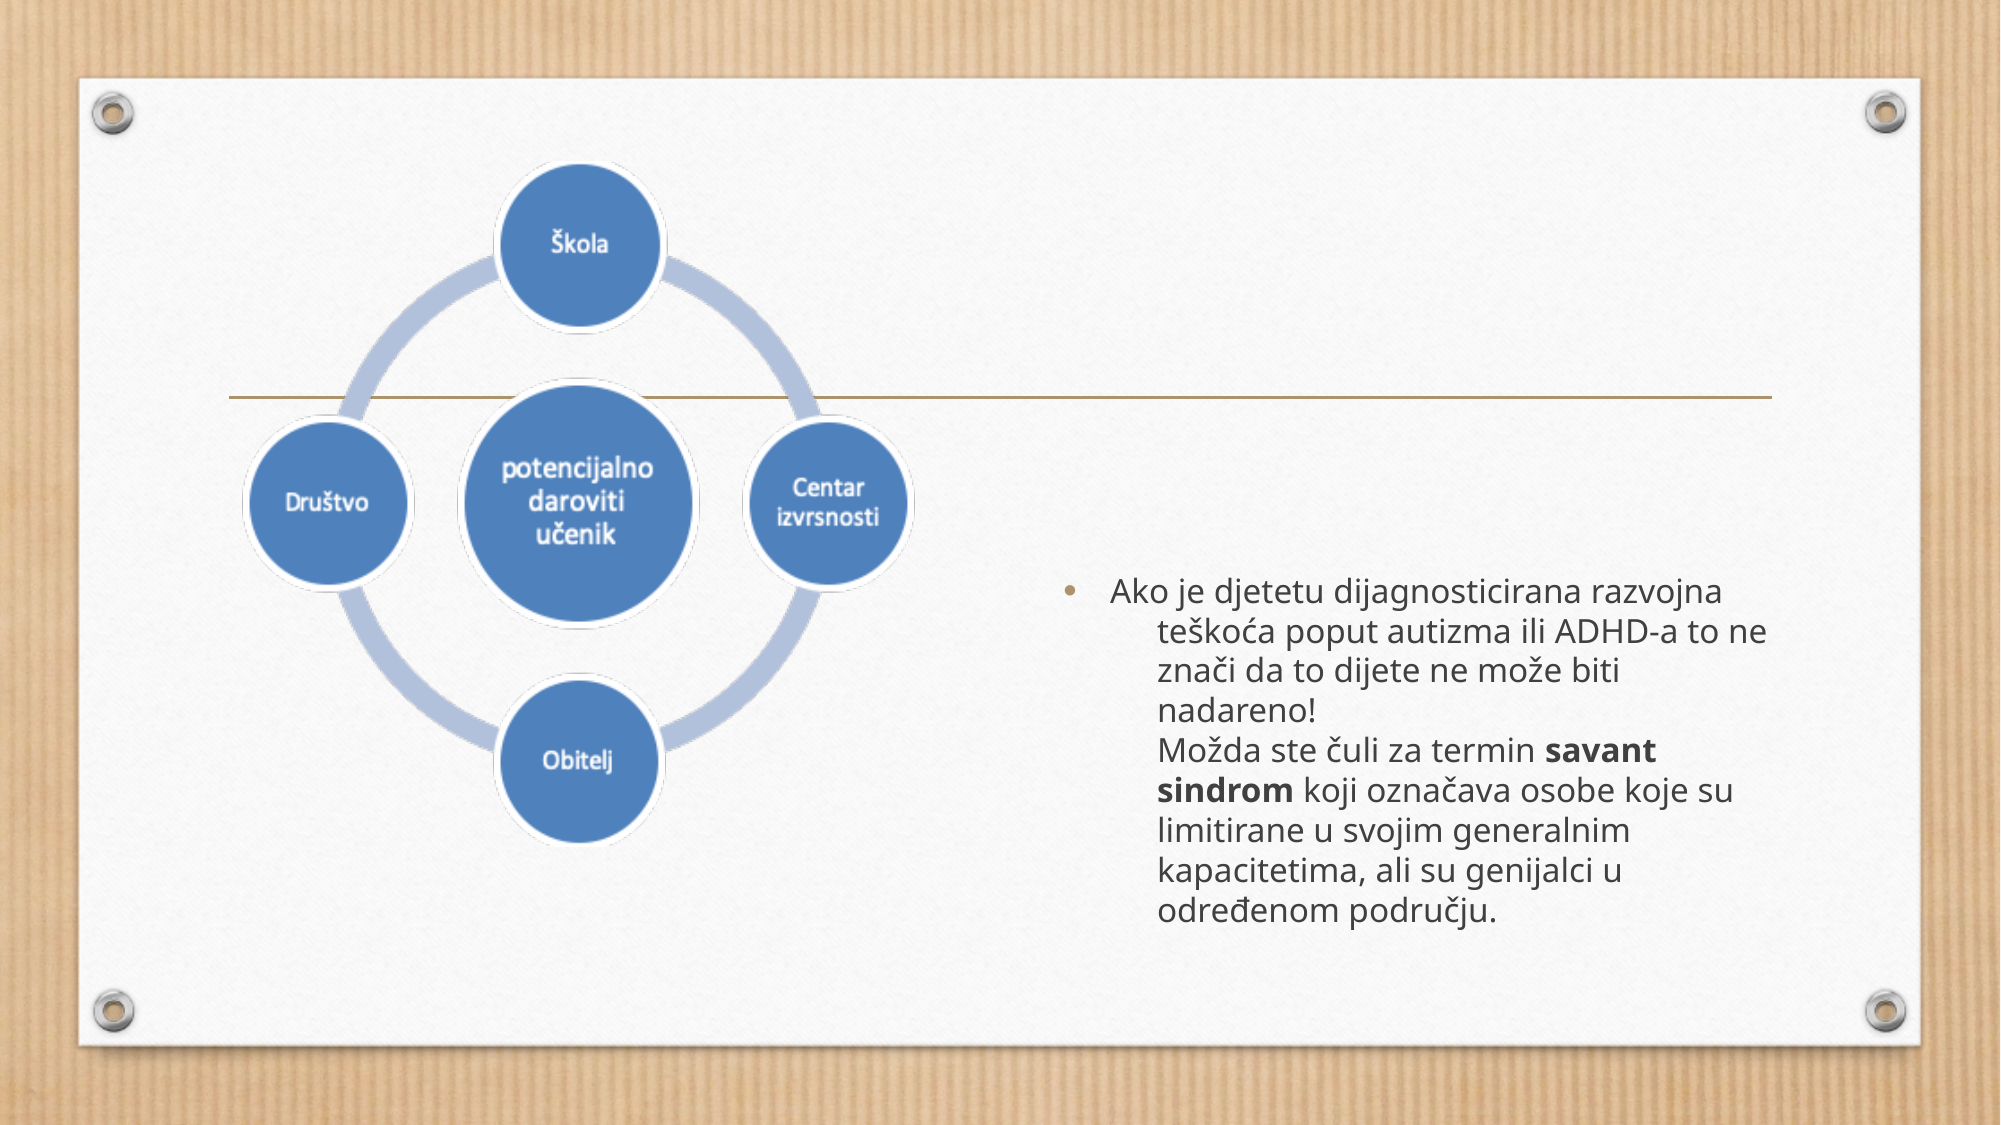

# Ako je djetetu dijagnosticirana razvojna teškoća poput autizma ili ADHD-a to ne znači da to dijete ne može biti nadareno! Možda ste čuli za termin savant sindrom koji označava osobe koje su limitirane u svojim generalnim kapacitetima, ali su genijalci u određenom području.